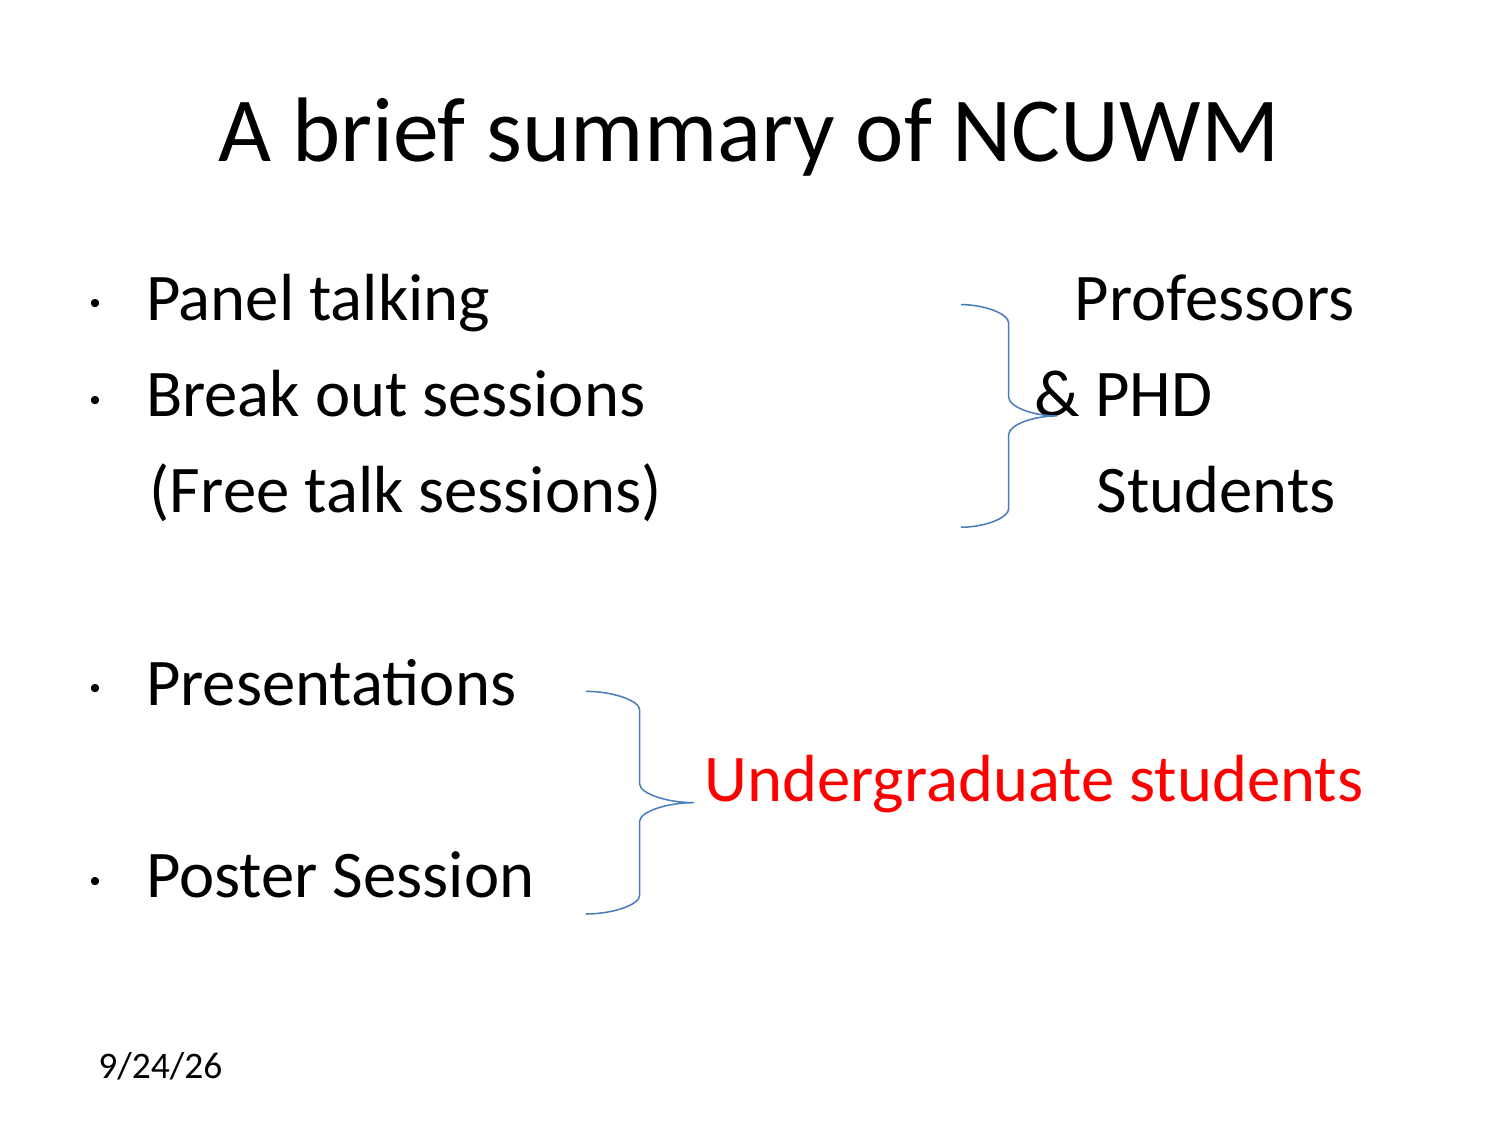

# A brief summary of NCUWM
Panel talking Professors
Break out sessions & PHD
 (Free talk sessions) Students
Presentations
 Undergraduate students
Poster Session